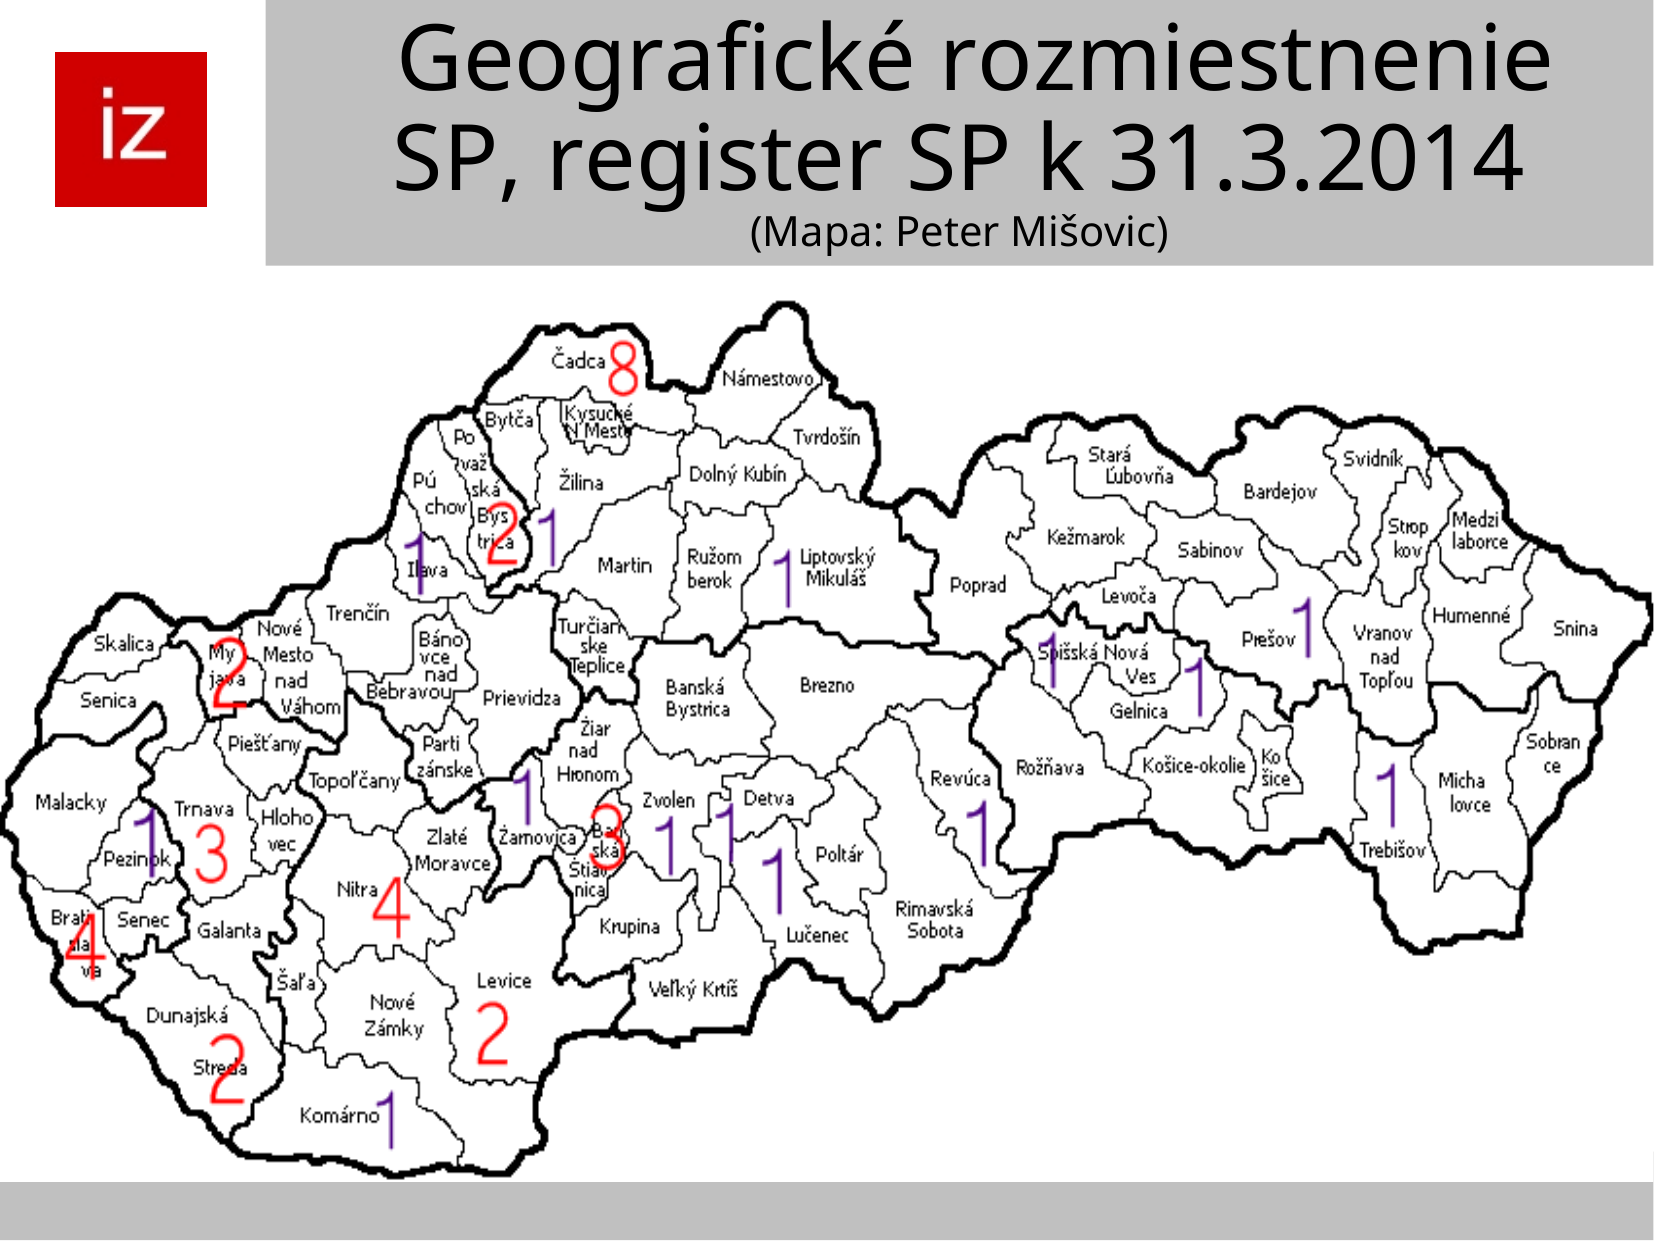

# Geografické rozmiestnenie SP, register SP k 31.3.2014 (Mapa: Peter Mišovic)